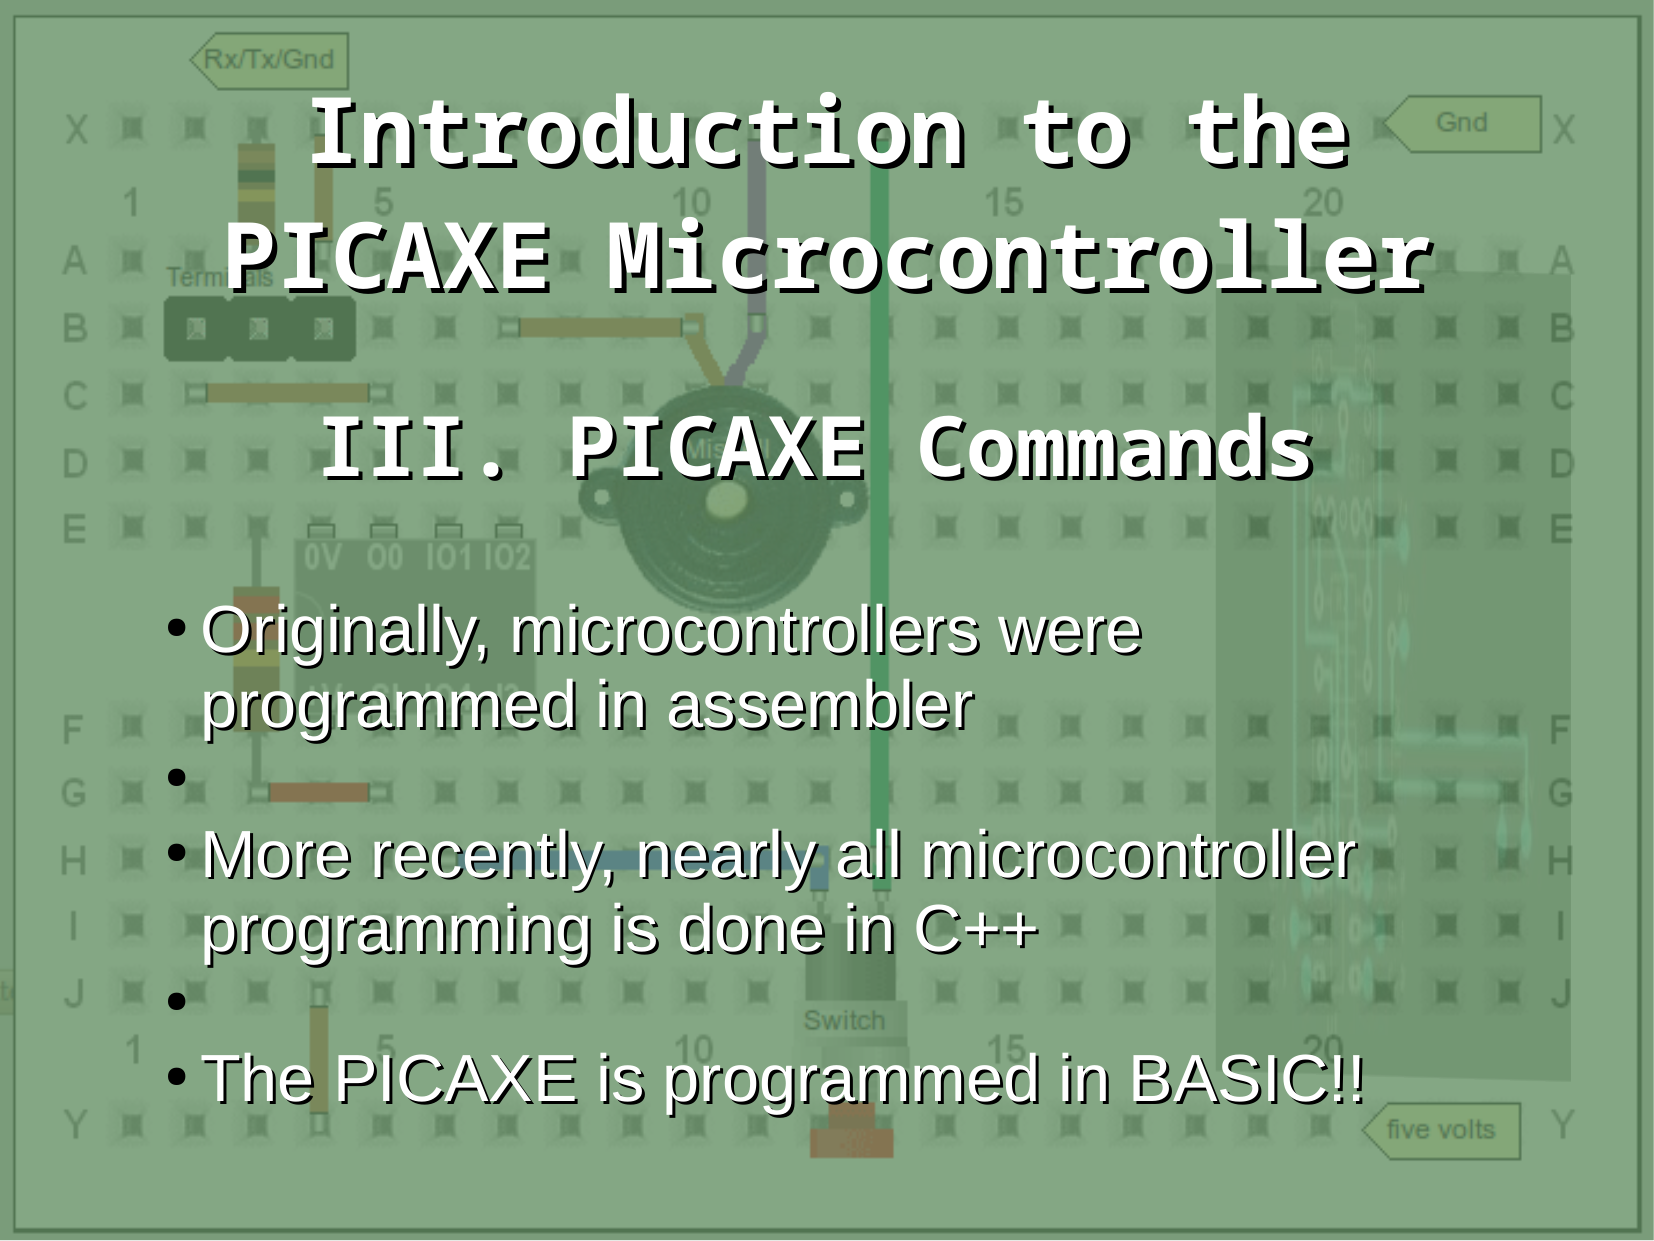

# Introduction to the PICAXE Microcontroller
III. PICAXE Commands
Originally, microcontrollers were
programmed in assembler
More recently, nearly all microcontroller
programming is done in C++
The PICAXE is programmed in BASIC!!